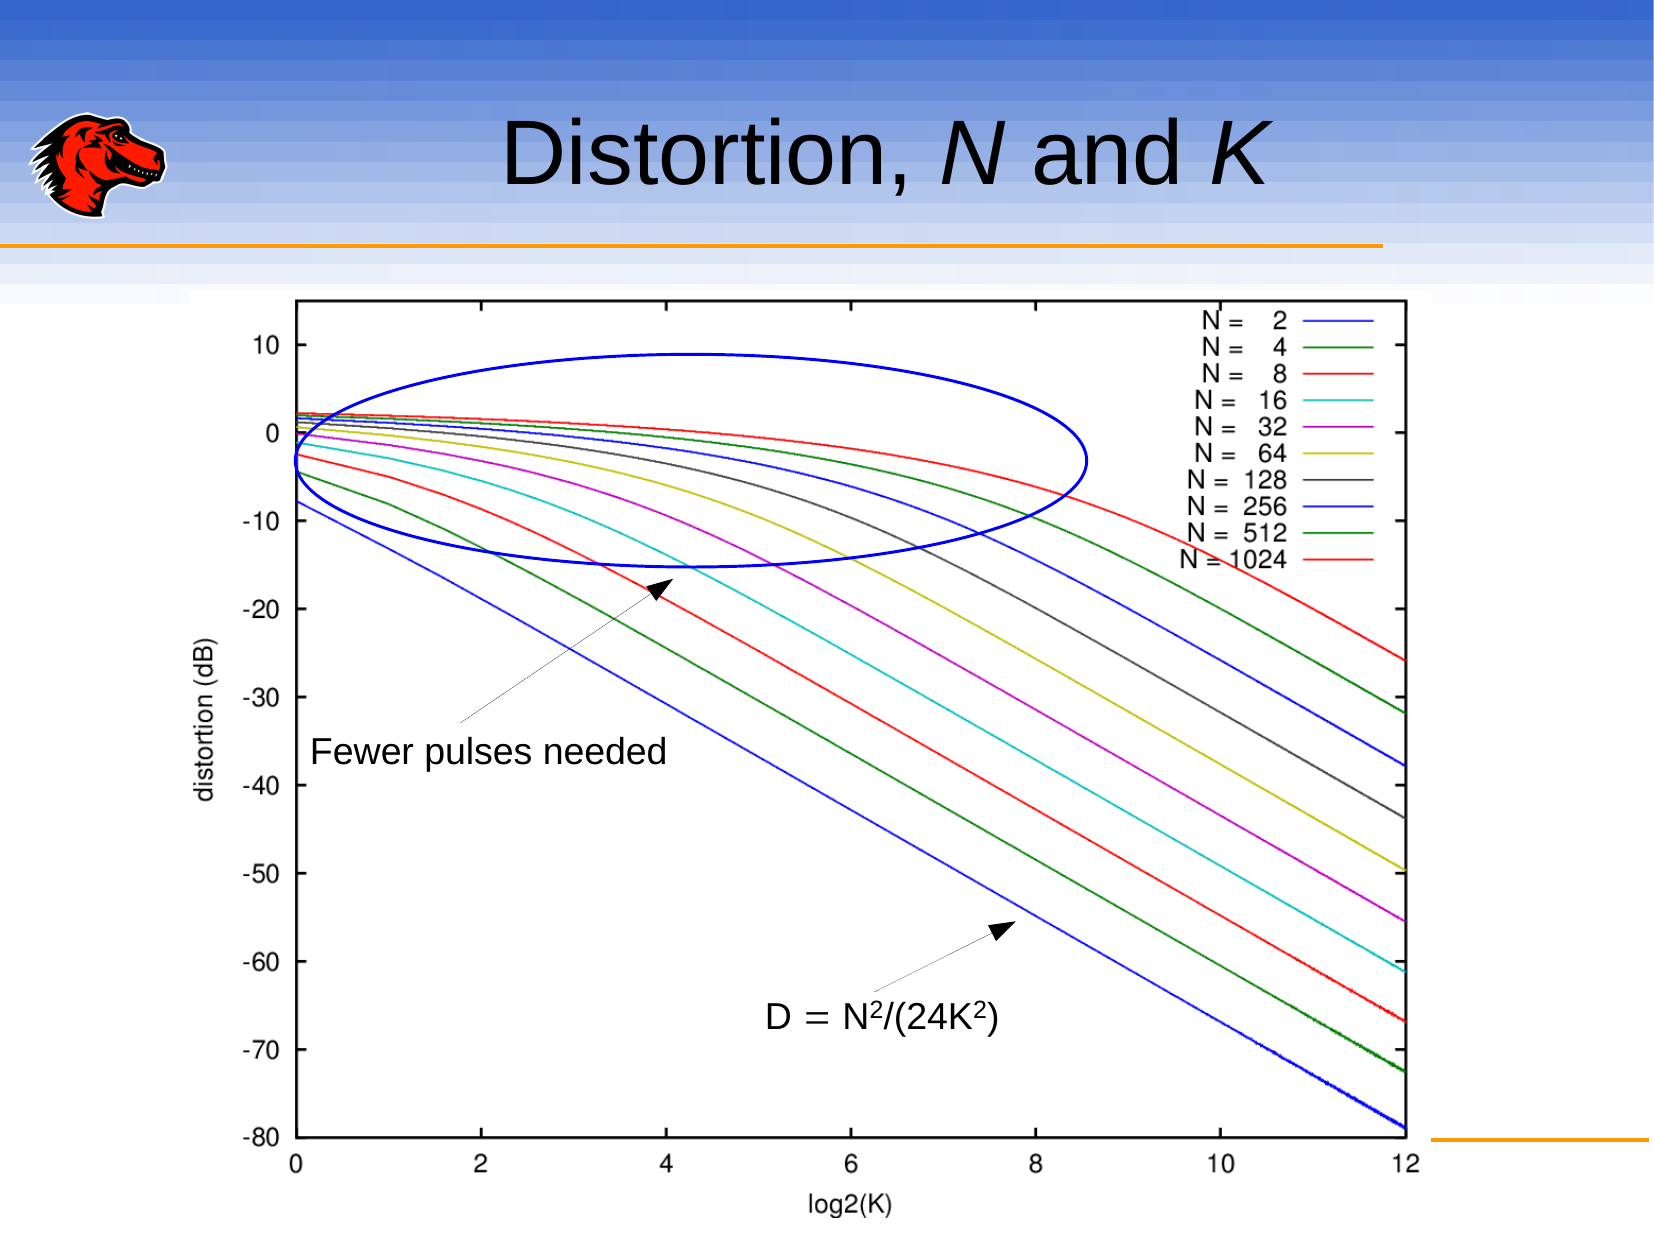

# Distortion, N and K
Fewer pulses needed
D = N2/(24K2)